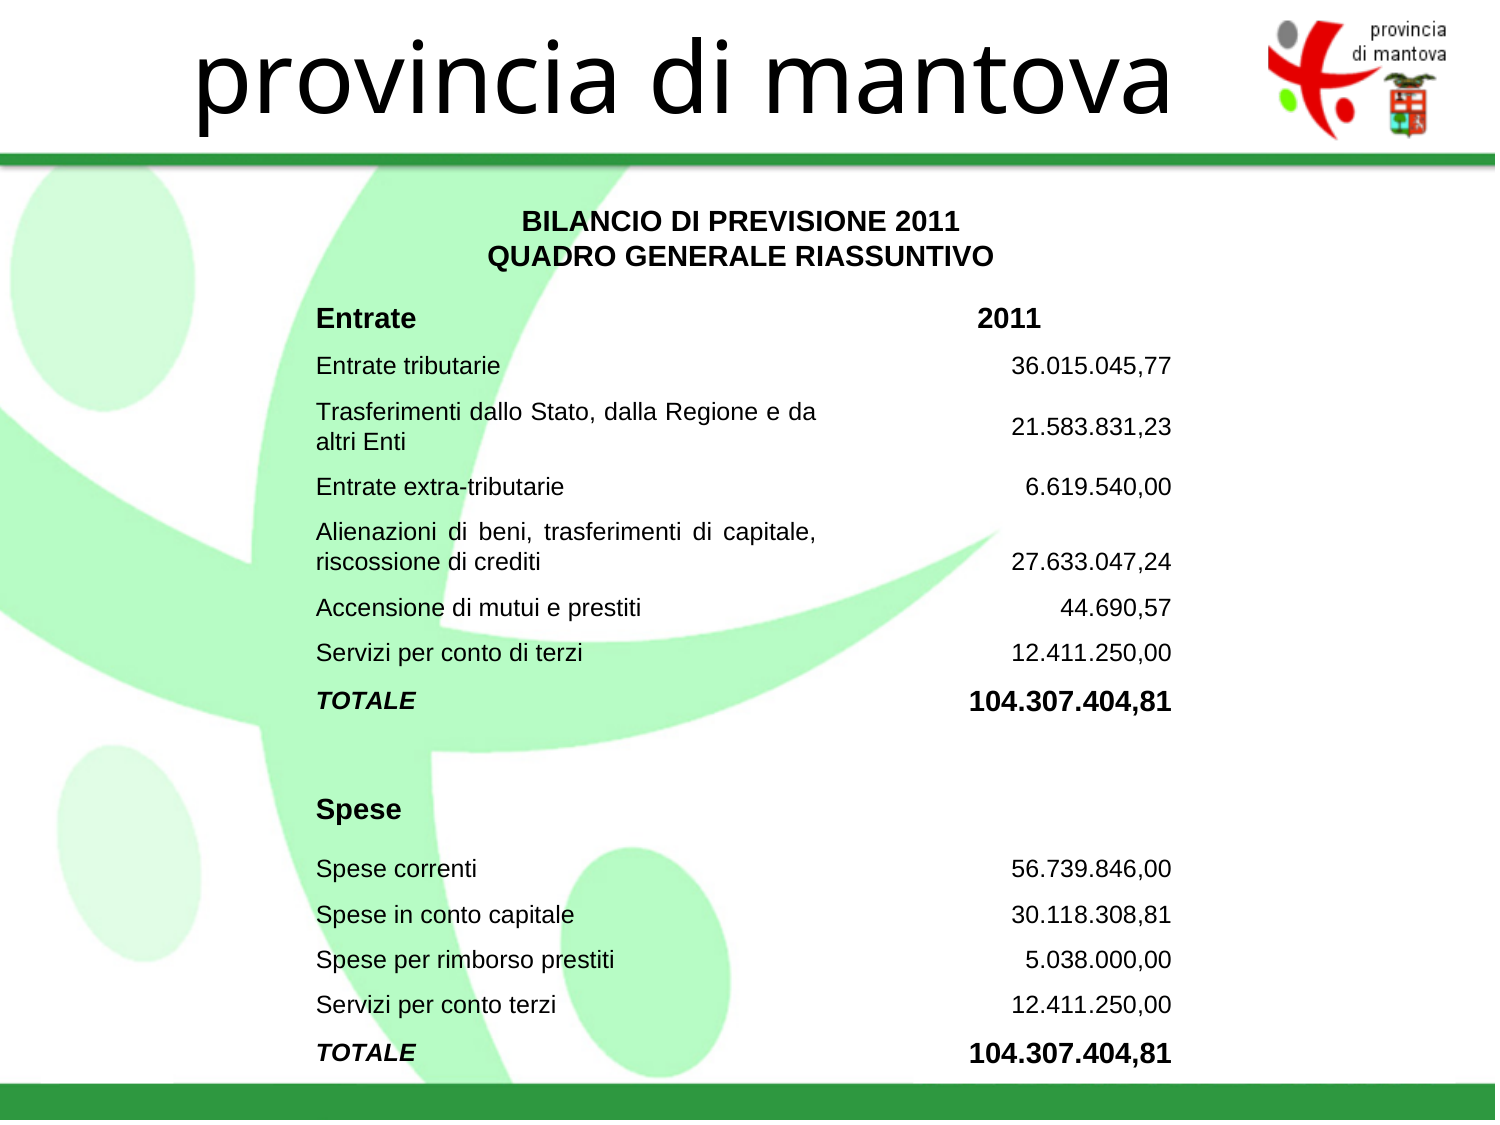

provincia di mantova
BILANCIO DI PREVISIONE 2011
QUADRO GENERALE RIASSUNTIVO
| Entrate | 2011 |
| --- | --- |
| Entrate tributarie | 36.015.045,77 |
| Trasferimenti dallo Stato, dalla Regione e da altri Enti | 21.583.831,23 |
| Entrate extra-tributarie | 6.619.540,00 |
| Alienazioni di beni, trasferimenti di capitale, riscossione di crediti | 27.633.047,24 |
| Accensione di mutui e prestiti | 44.690,57 |
| Servizi per conto di terzi | 12.411.250,00 |
| TOTALE | 104.307.404,81 |
| | |
| Spese | |
| Spese correnti | 56.739.846,00 |
| Spese in conto capitale | 30.118.308,81 |
| Spese per rimborso prestiti | 5.038.000,00 |
| Servizi per conto terzi | 12.411.250,00 |
| TOTALE | 104.307.404,81 |